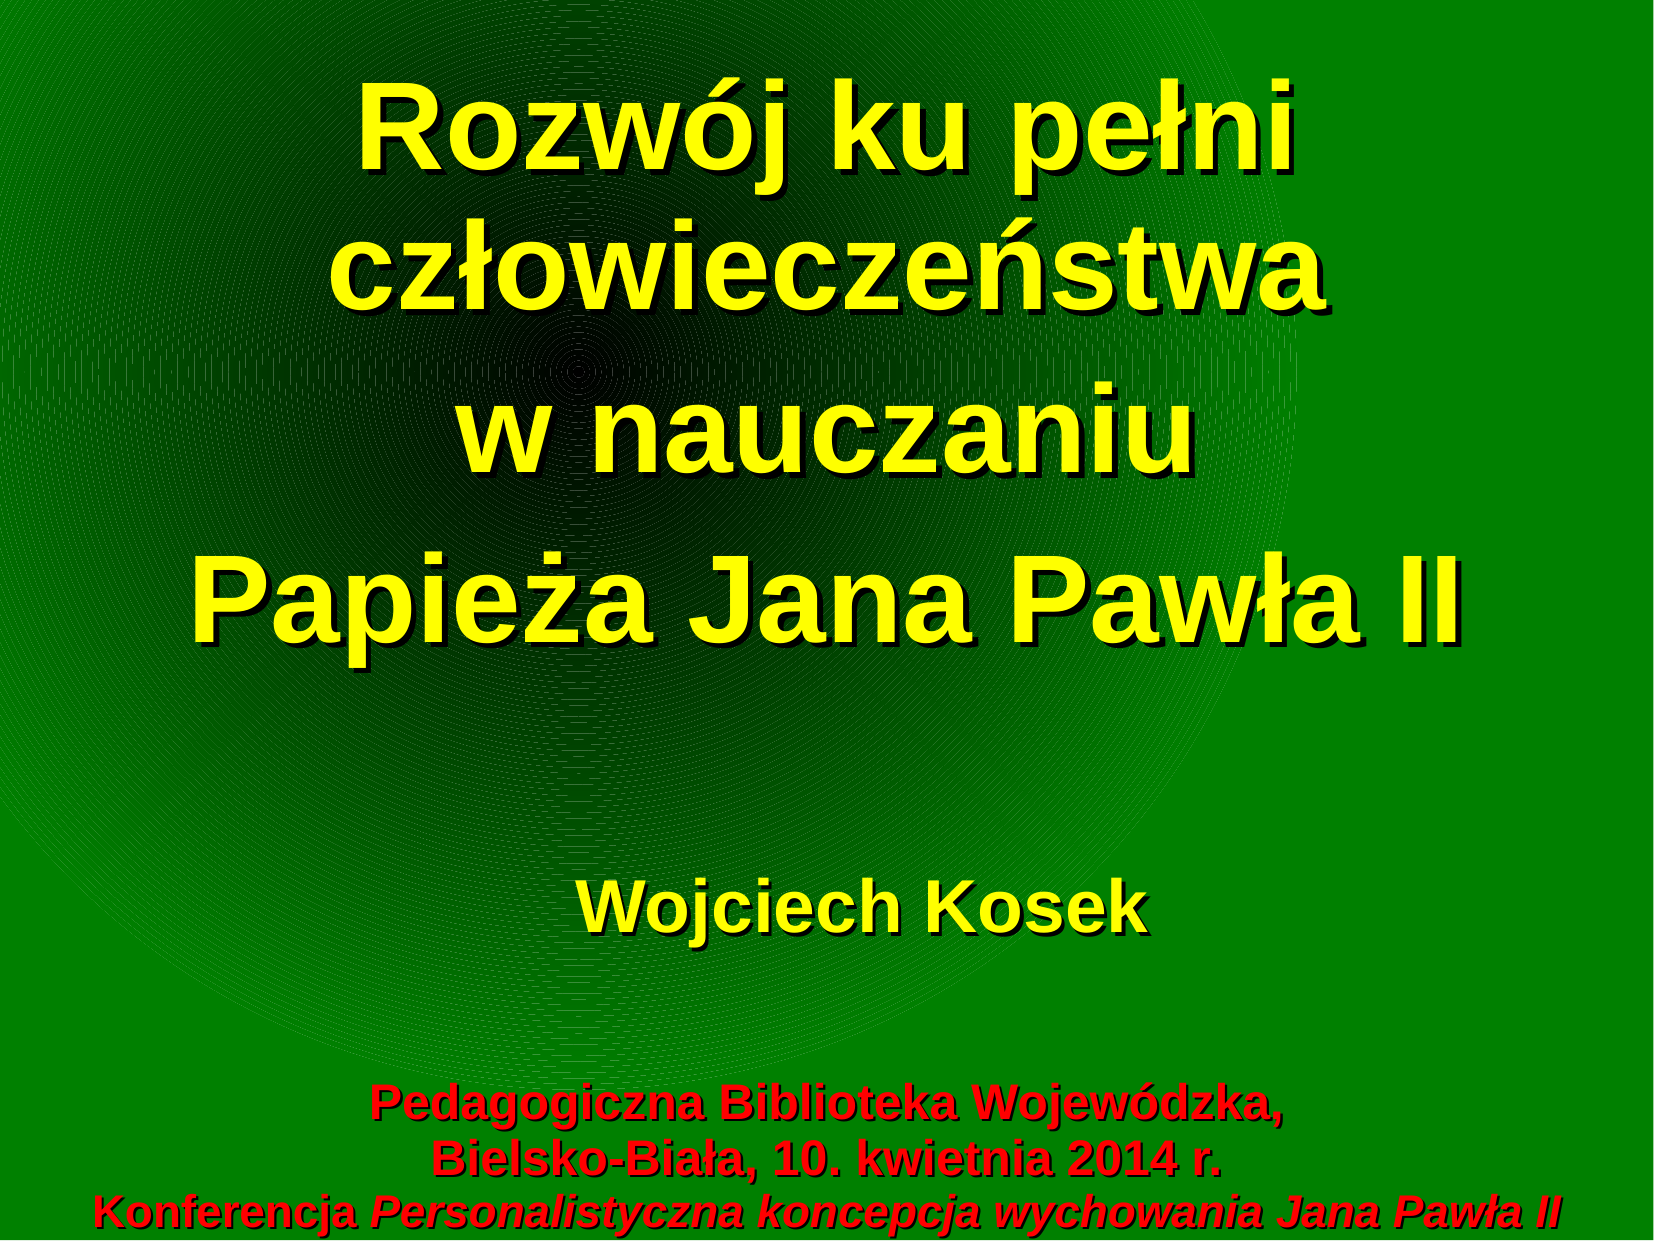

# Rozwój ku pełni człowieczeństwa
w nauczaniu
Papieża Jana Pawła II
Wojciech Kosek
Pedagogiczna Biblioteka Wojewódzka,
Bielsko-Biała, 10. kwietnia 2014 r.
Konferencja Personalistyczna koncepcja wychowania Jana Pawła II